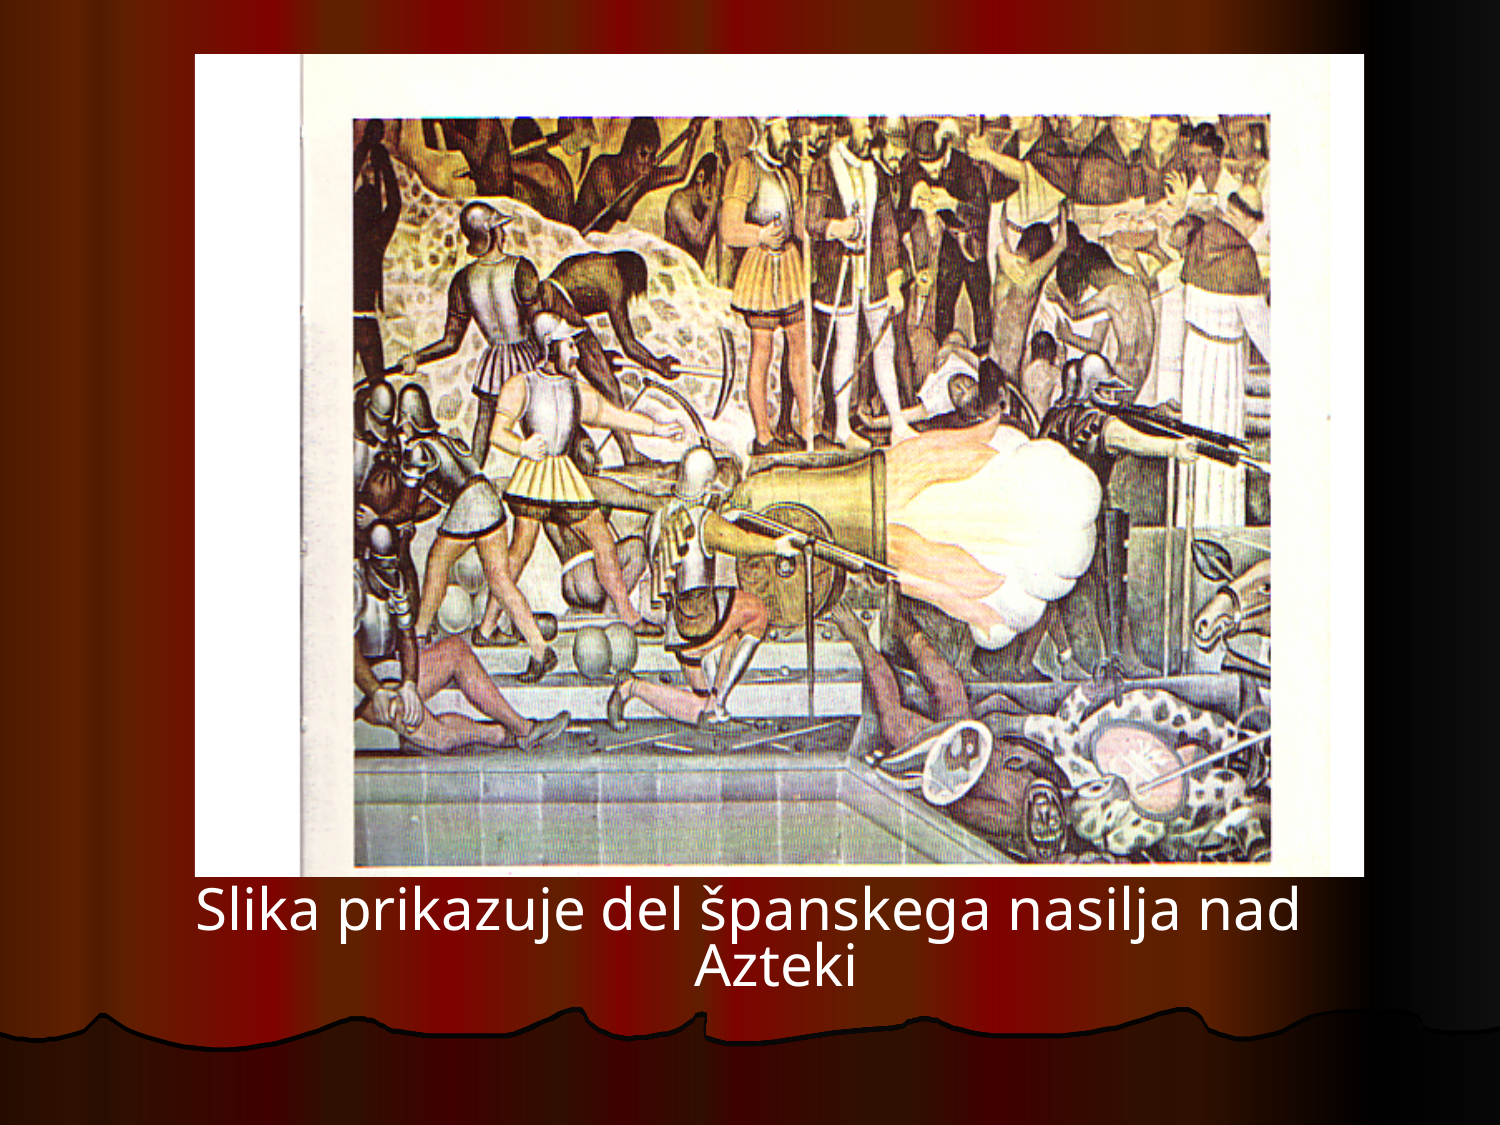

# Slika prikazuje del španskega nasilja nad Azteki